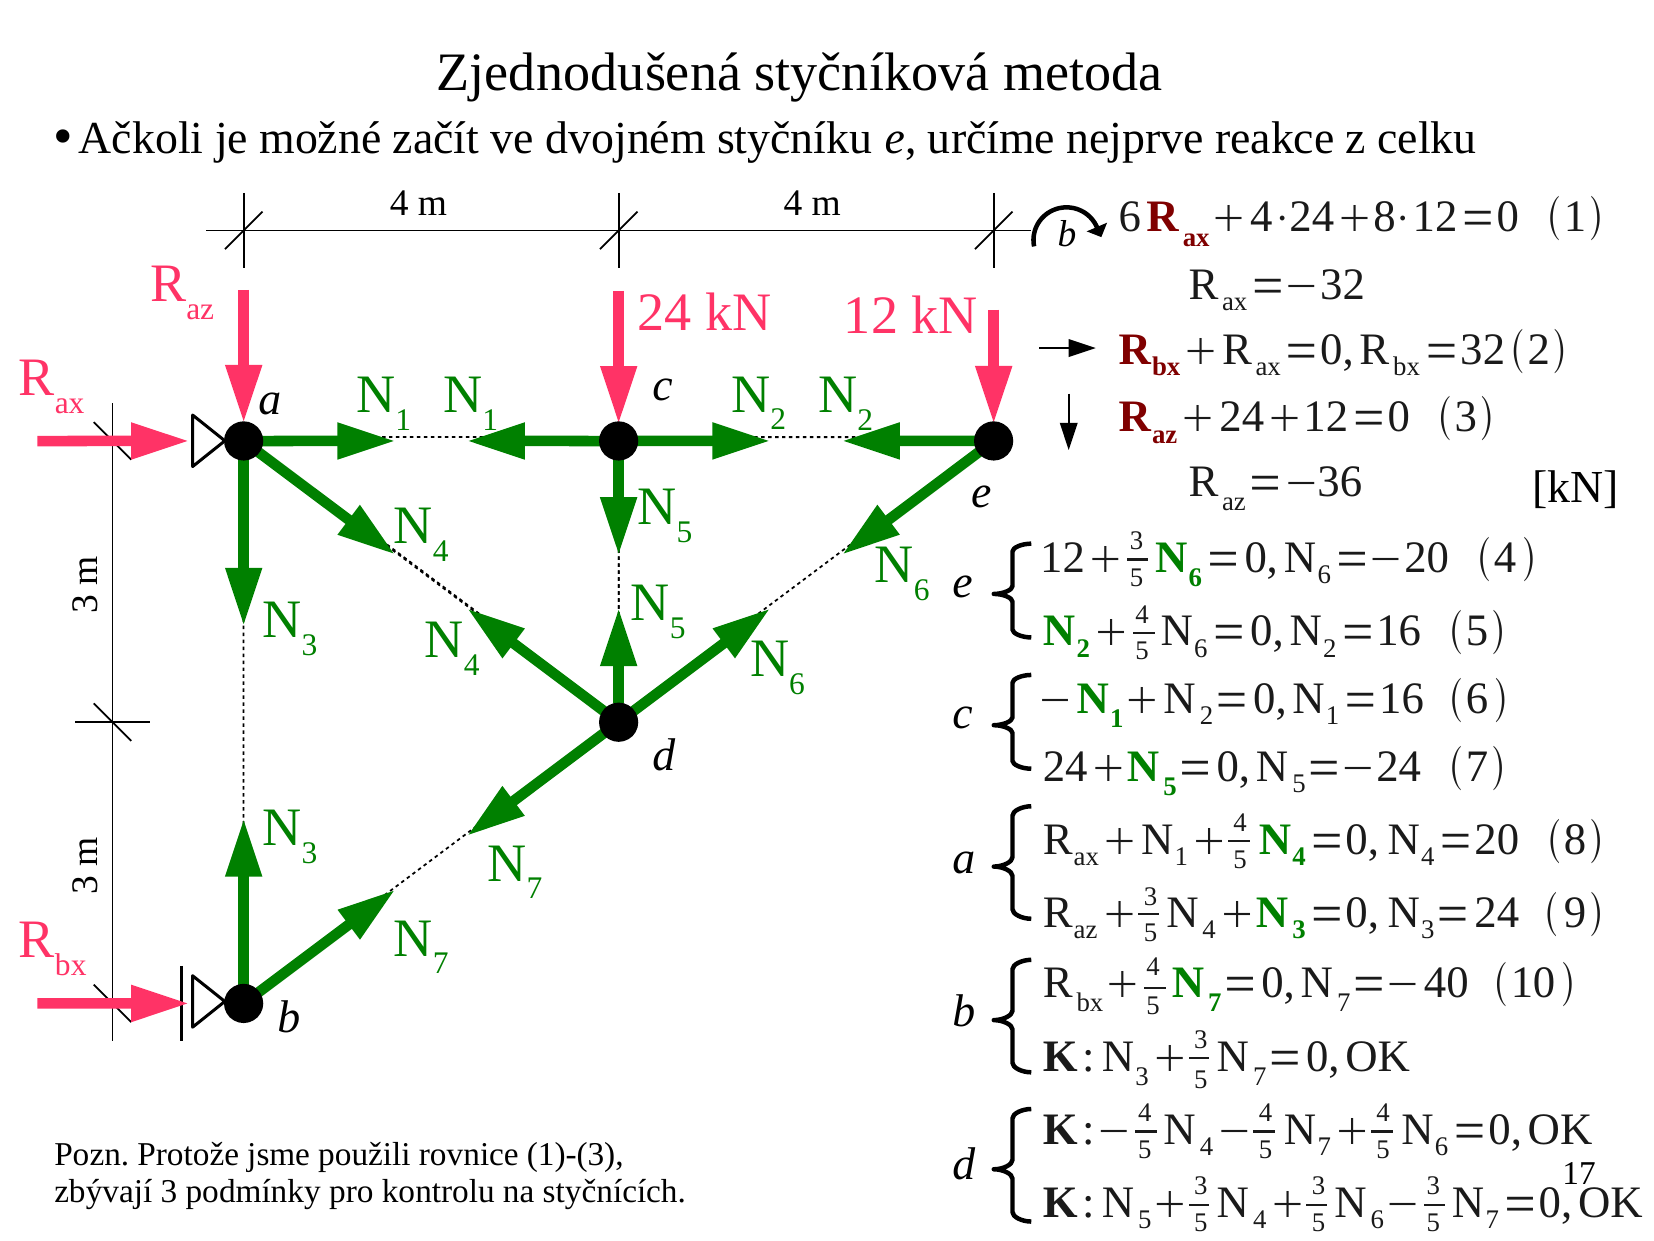

# Zjednodušená styčníková metoda
Ačkoli je možné začít ve dvojném styčníku e, určíme nejprve reakce z celku
4 m
4 m
b
Raz
24 kN
12 kN
Rax
c
N2
N1
N2
N1
a
[kN]
e
N5
N4
N6
3 m
e
N5
N3
N4
N6
c
d
N3
3 m
a
N7
N7
Rbx
b
b
Pozn. Protože jsme použili rovnice (1)-(3), zbývají 3 podmínky pro kontrolu na styčnících.
d
17